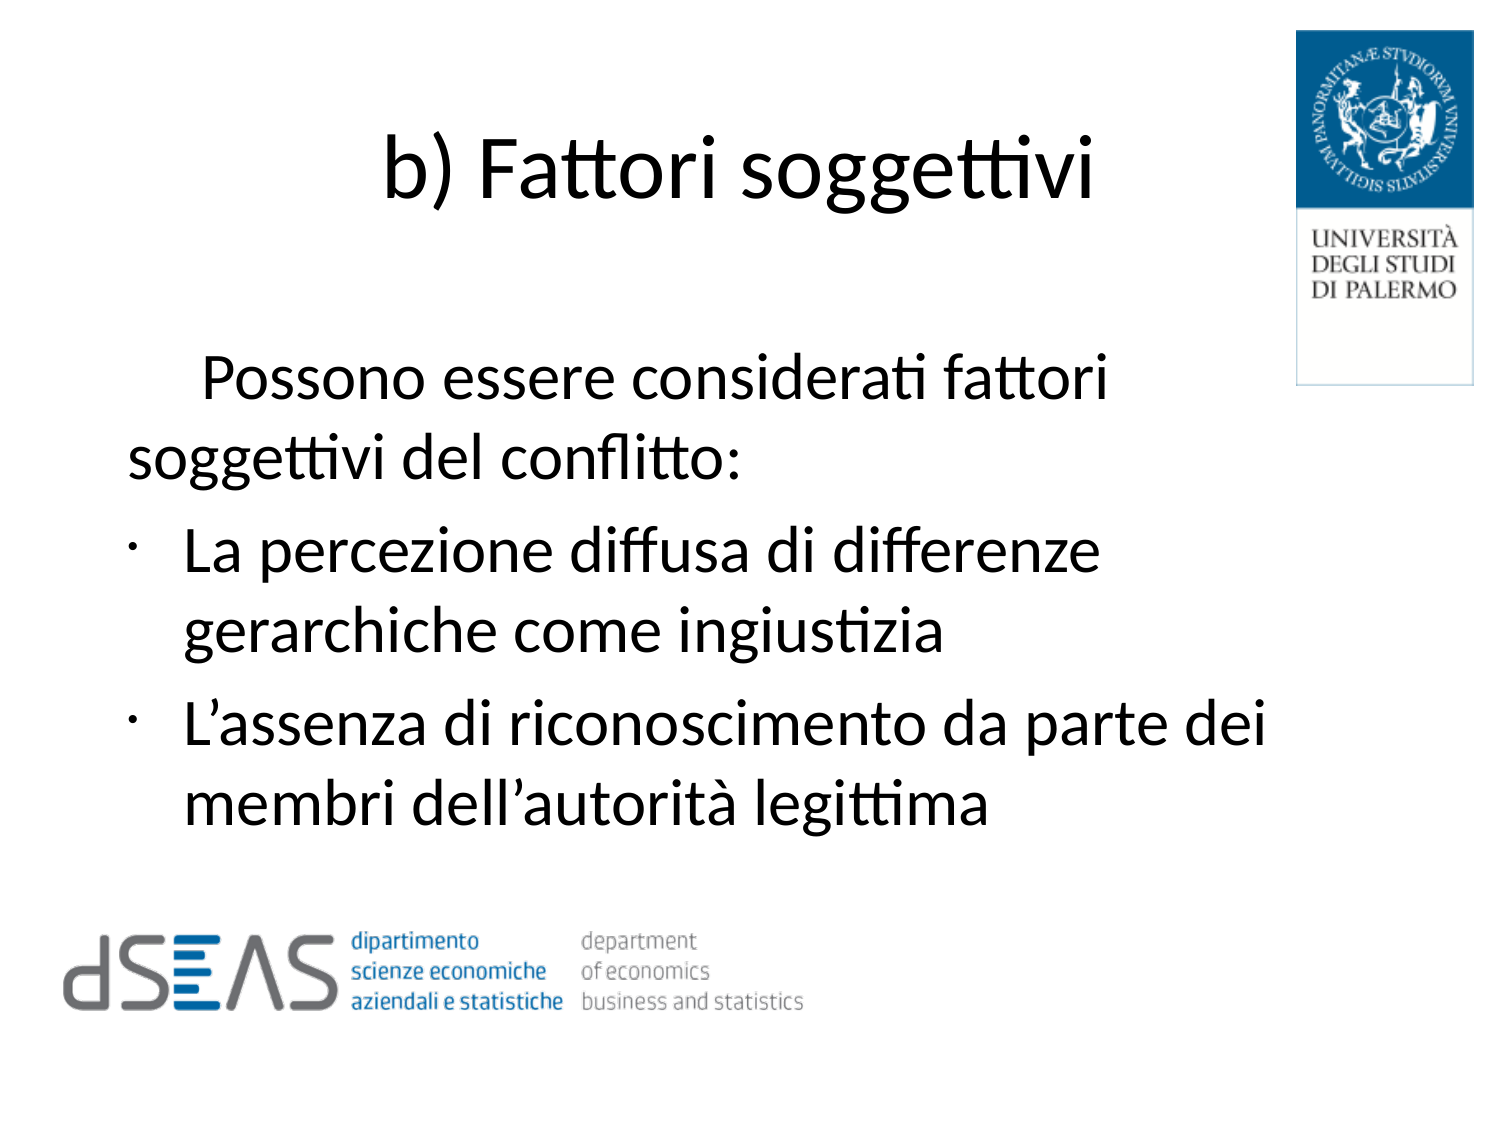

# b) Fattori soggettivi
	Possono essere considerati fattori soggettivi del conflitto:
La percezione diffusa di differenze gerarchiche come ingiustizia
L’assenza di riconoscimento da parte dei membri dell’autorità legittima